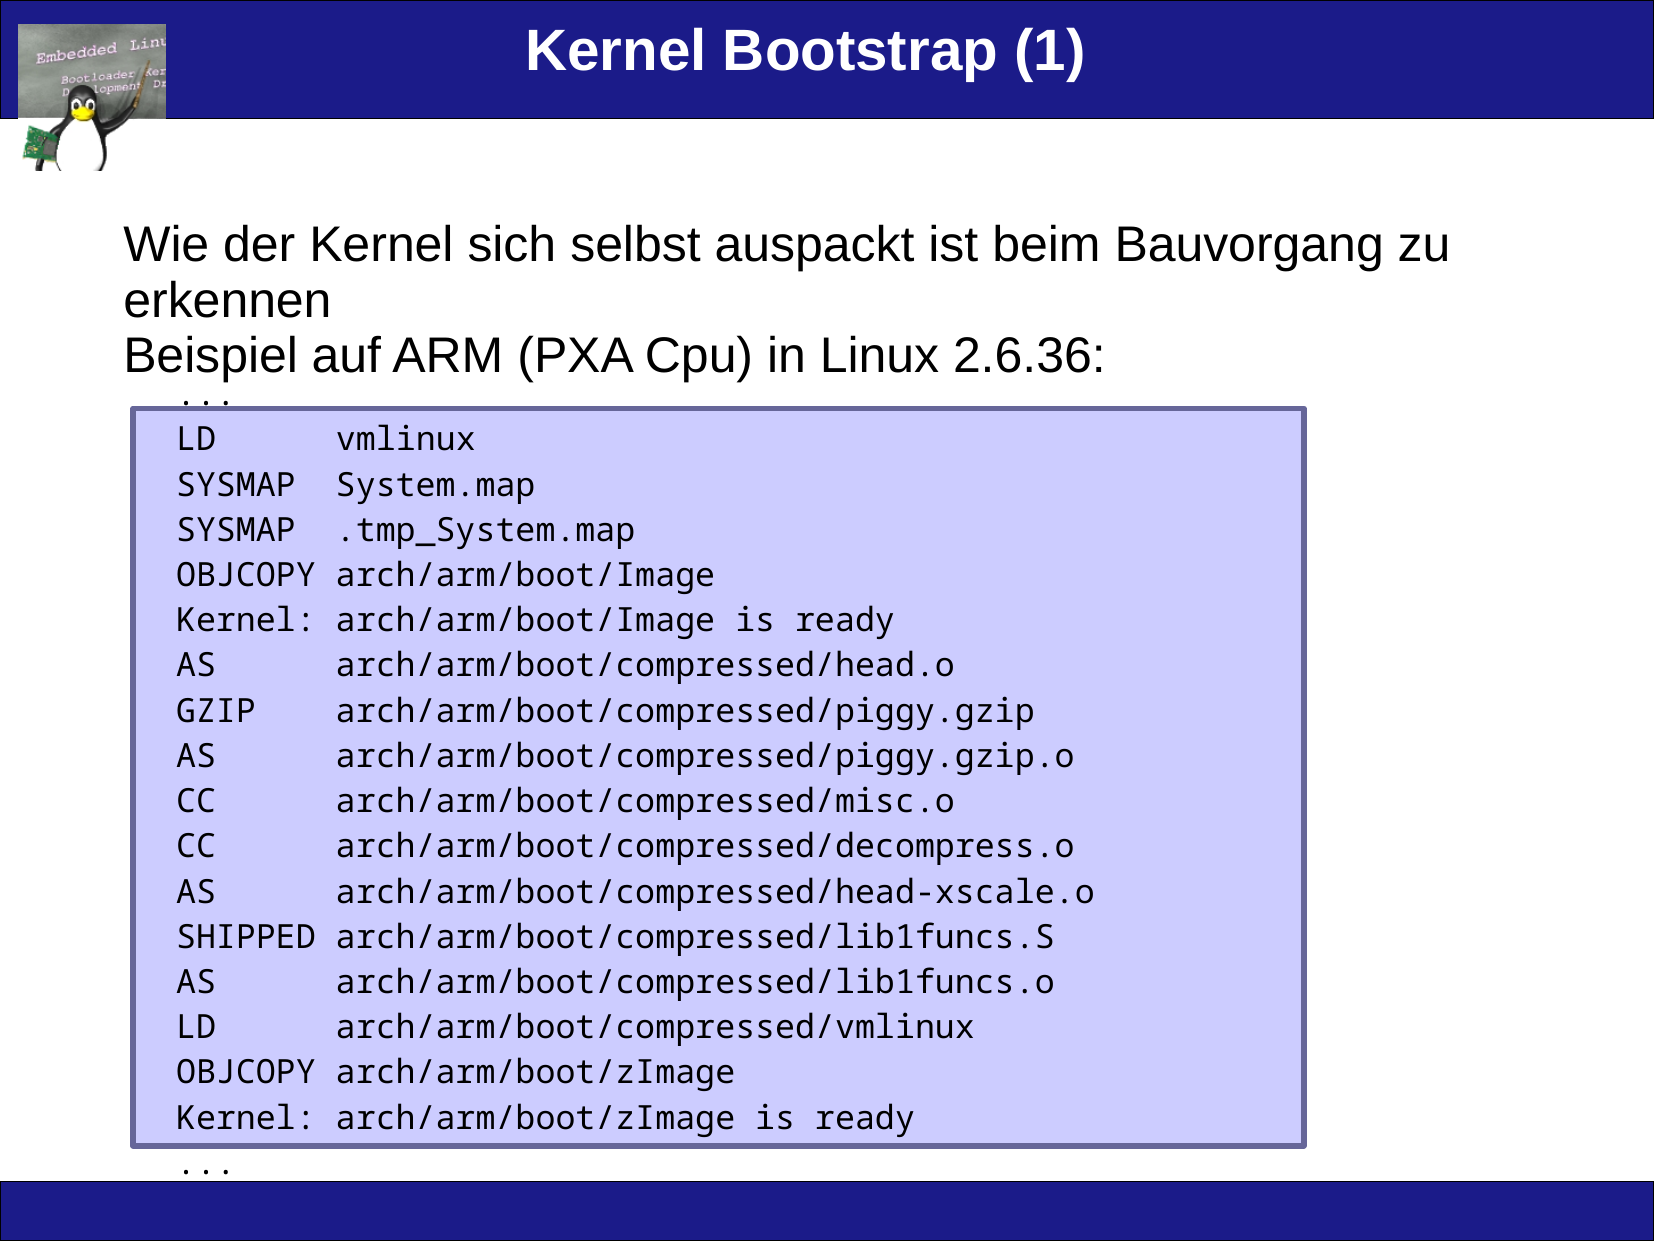

# Kernel Bootstrap (1)
Wie der Kernel sich selbst auspackt ist beim Bauvorgang zu erkennen
Beispiel auf ARM (PXA Cpu) in Linux 2.6.36:
 ...
 LD vmlinux
 SYSMAP System.map
 SYSMAP .tmp_System.map
 OBJCOPY arch/arm/boot/Image
 Kernel: arch/arm/boot/Image is ready
 AS arch/arm/boot/compressed/head.o
 GZIP arch/arm/boot/compressed/piggy.gzip
 AS arch/arm/boot/compressed/piggy.gzip.o
 CC arch/arm/boot/compressed/misc.o
 CC arch/arm/boot/compressed/decompress.o
 AS arch/arm/boot/compressed/head-xscale.o
 SHIPPED arch/arm/boot/compressed/lib1funcs.S
 AS arch/arm/boot/compressed/lib1funcs.o
 LD arch/arm/boot/compressed/vmlinux
 OBJCOPY arch/arm/boot/zImage
 Kernel: arch/arm/boot/zImage is ready
 ...